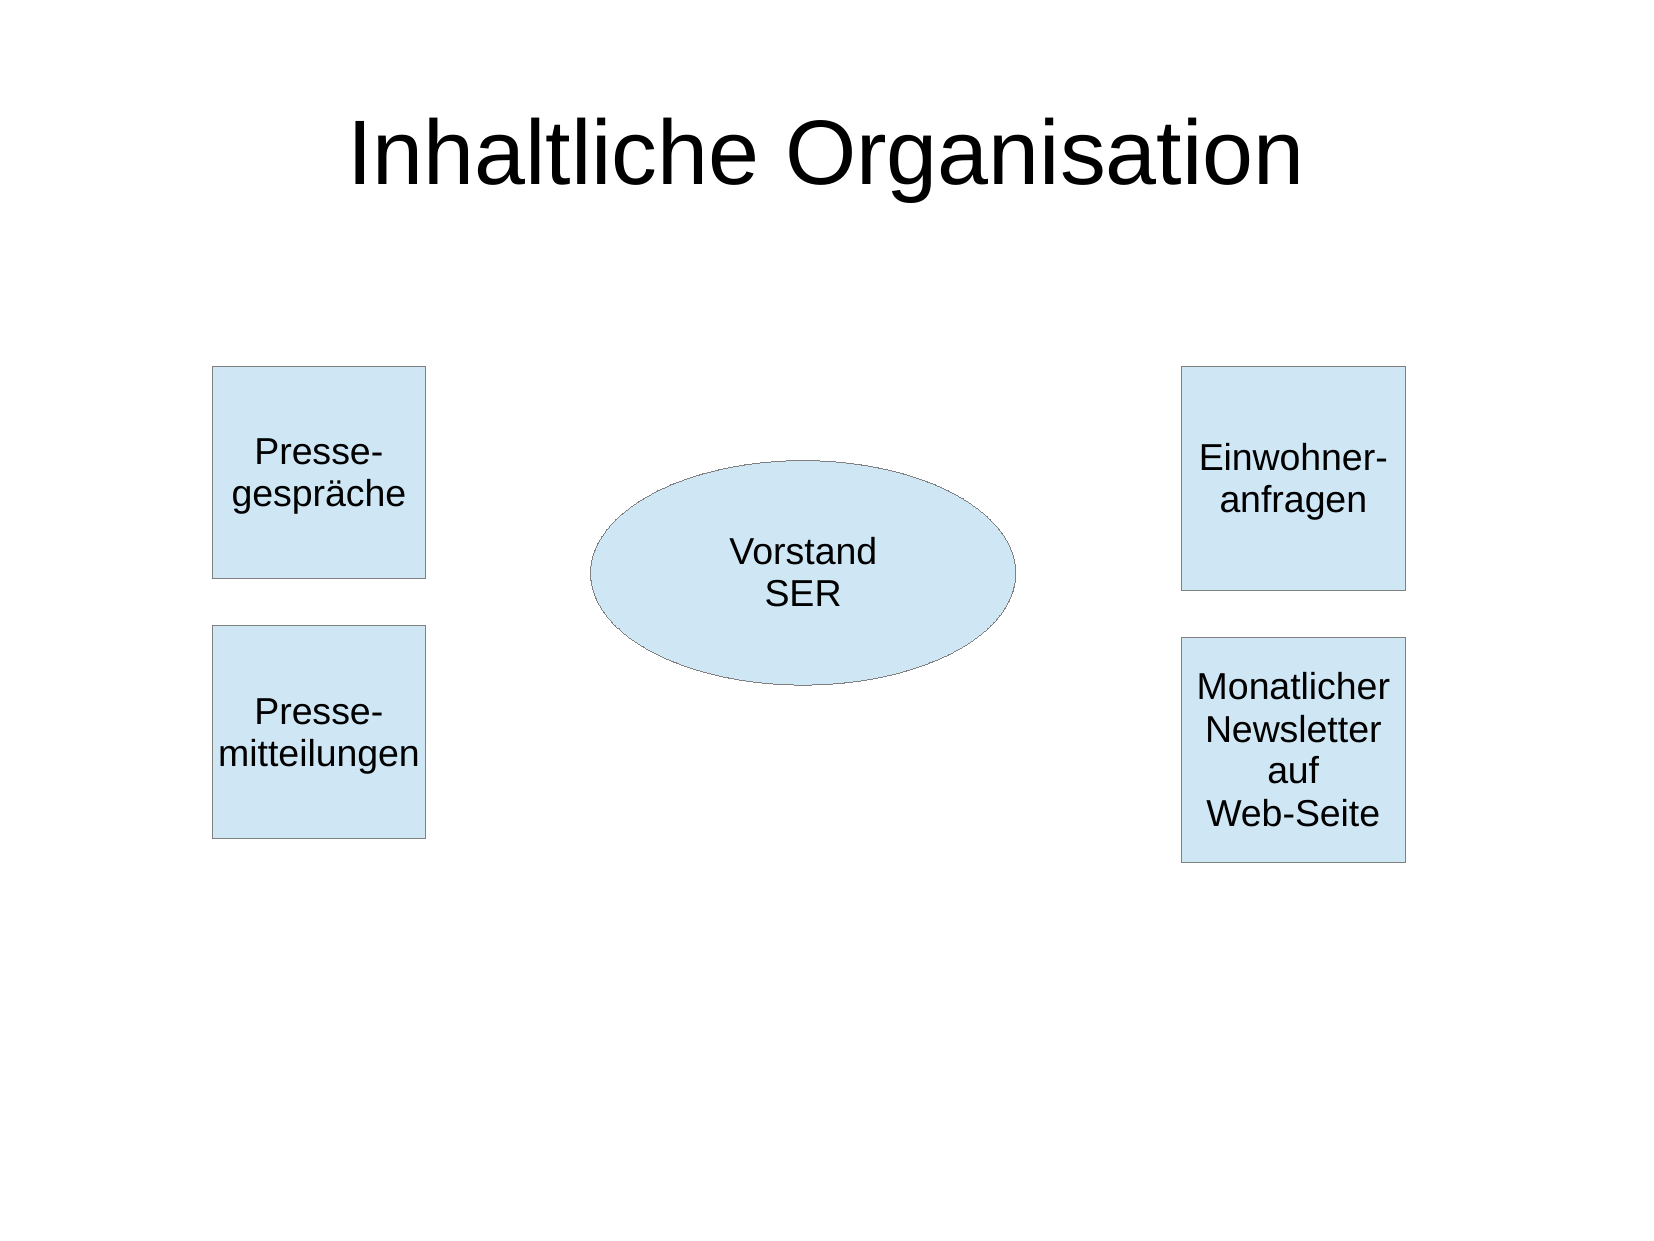

# Inhaltliche Organisation
Presse-
gespräche
Einwohner-
anfragen
Vorstand
SER
Presse-
mitteilungen
Monatlicher
Newsletter
auf
Web-Seite